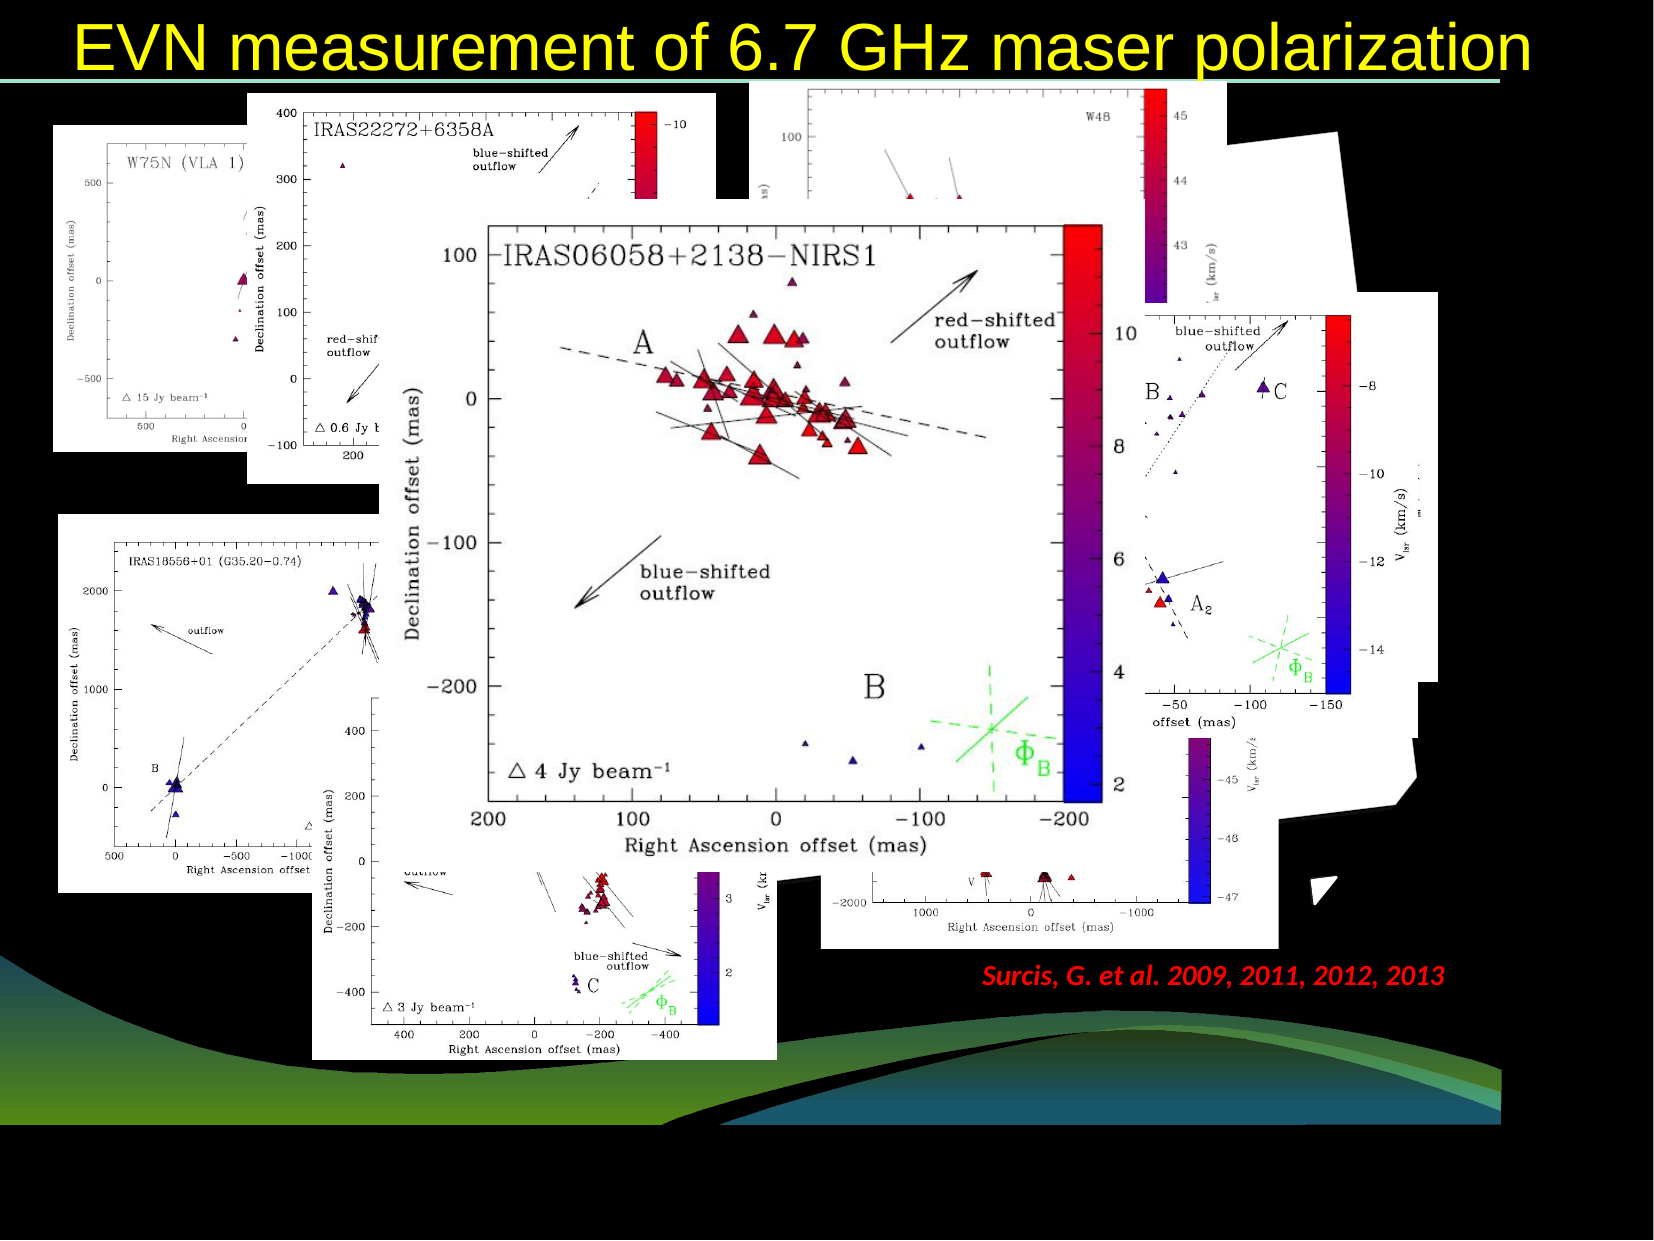

EVN measurement of 6.7 GHz maser polarization
Surcis, G. et al. 2009, 2011, 2012, 2013